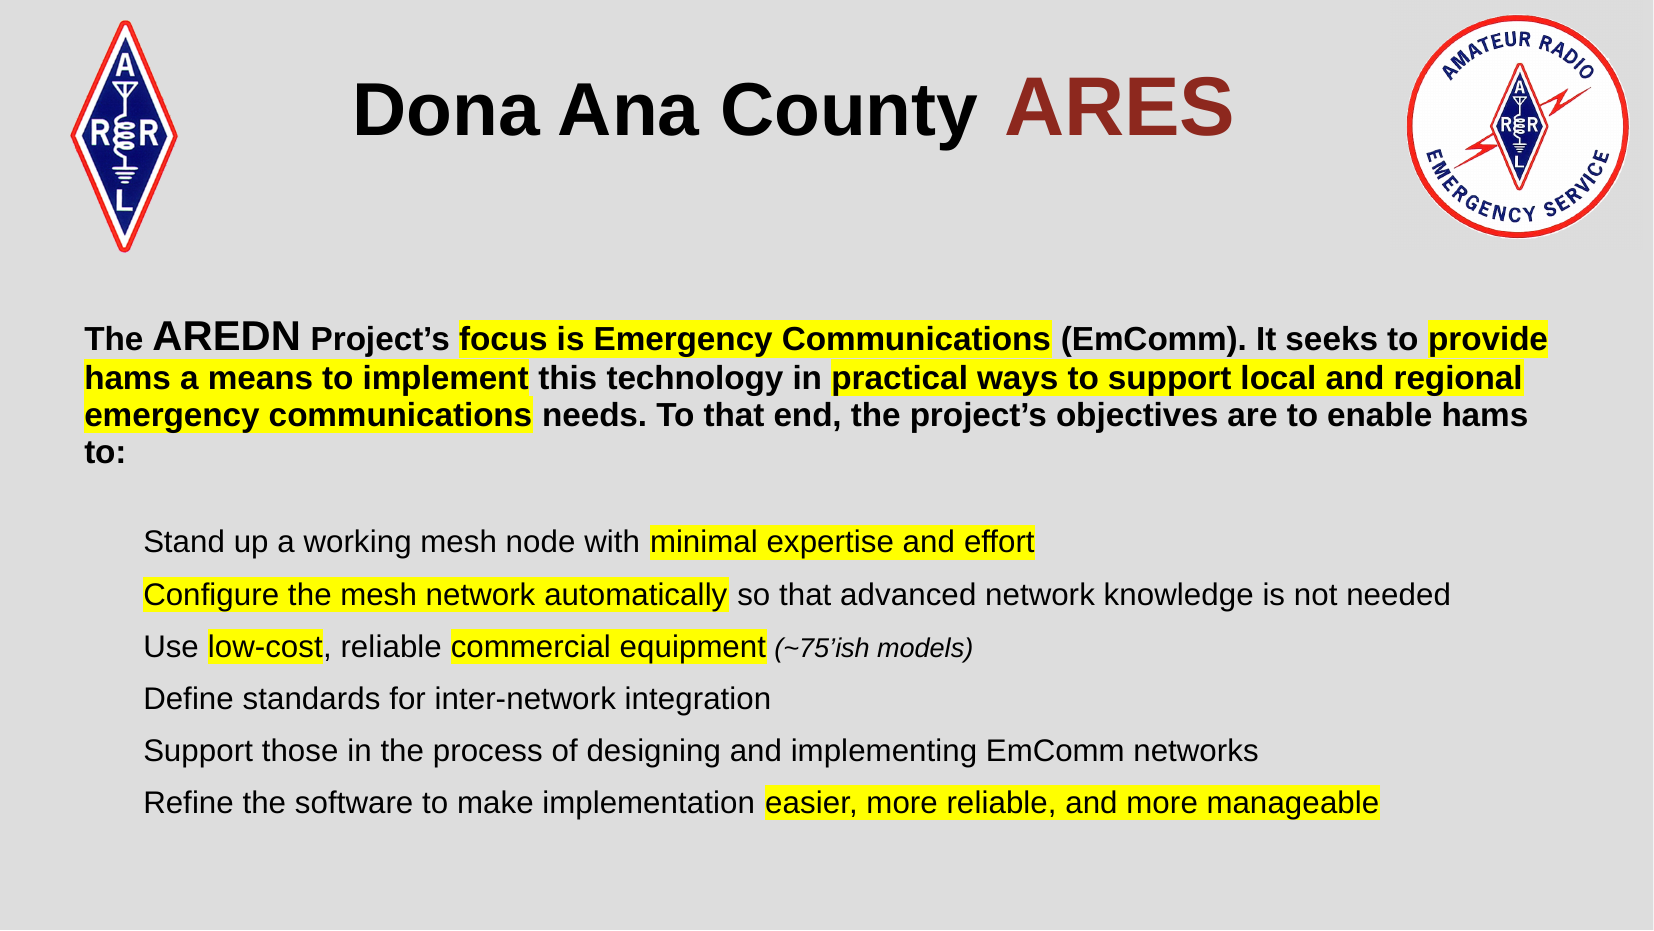

# Dona Ana County ARES
The AREDN Project’s focus is Emergency Communications (EmComm). It seeks to provide hams a means to implement this technology in practical ways to support local and regional emergency communications needs. To that end, the project’s objectives are to enable hams to:
Stand up a working mesh node with minimal expertise and effort
Configure the mesh network automatically so that advanced network knowledge is not needed
Use low-cost, reliable commercial equipment (~75’ish models)
Define standards for inter-network integration
Support those in the process of designing and implementing EmComm networks
Refine the software to make implementation easier, more reliable, and more manageable